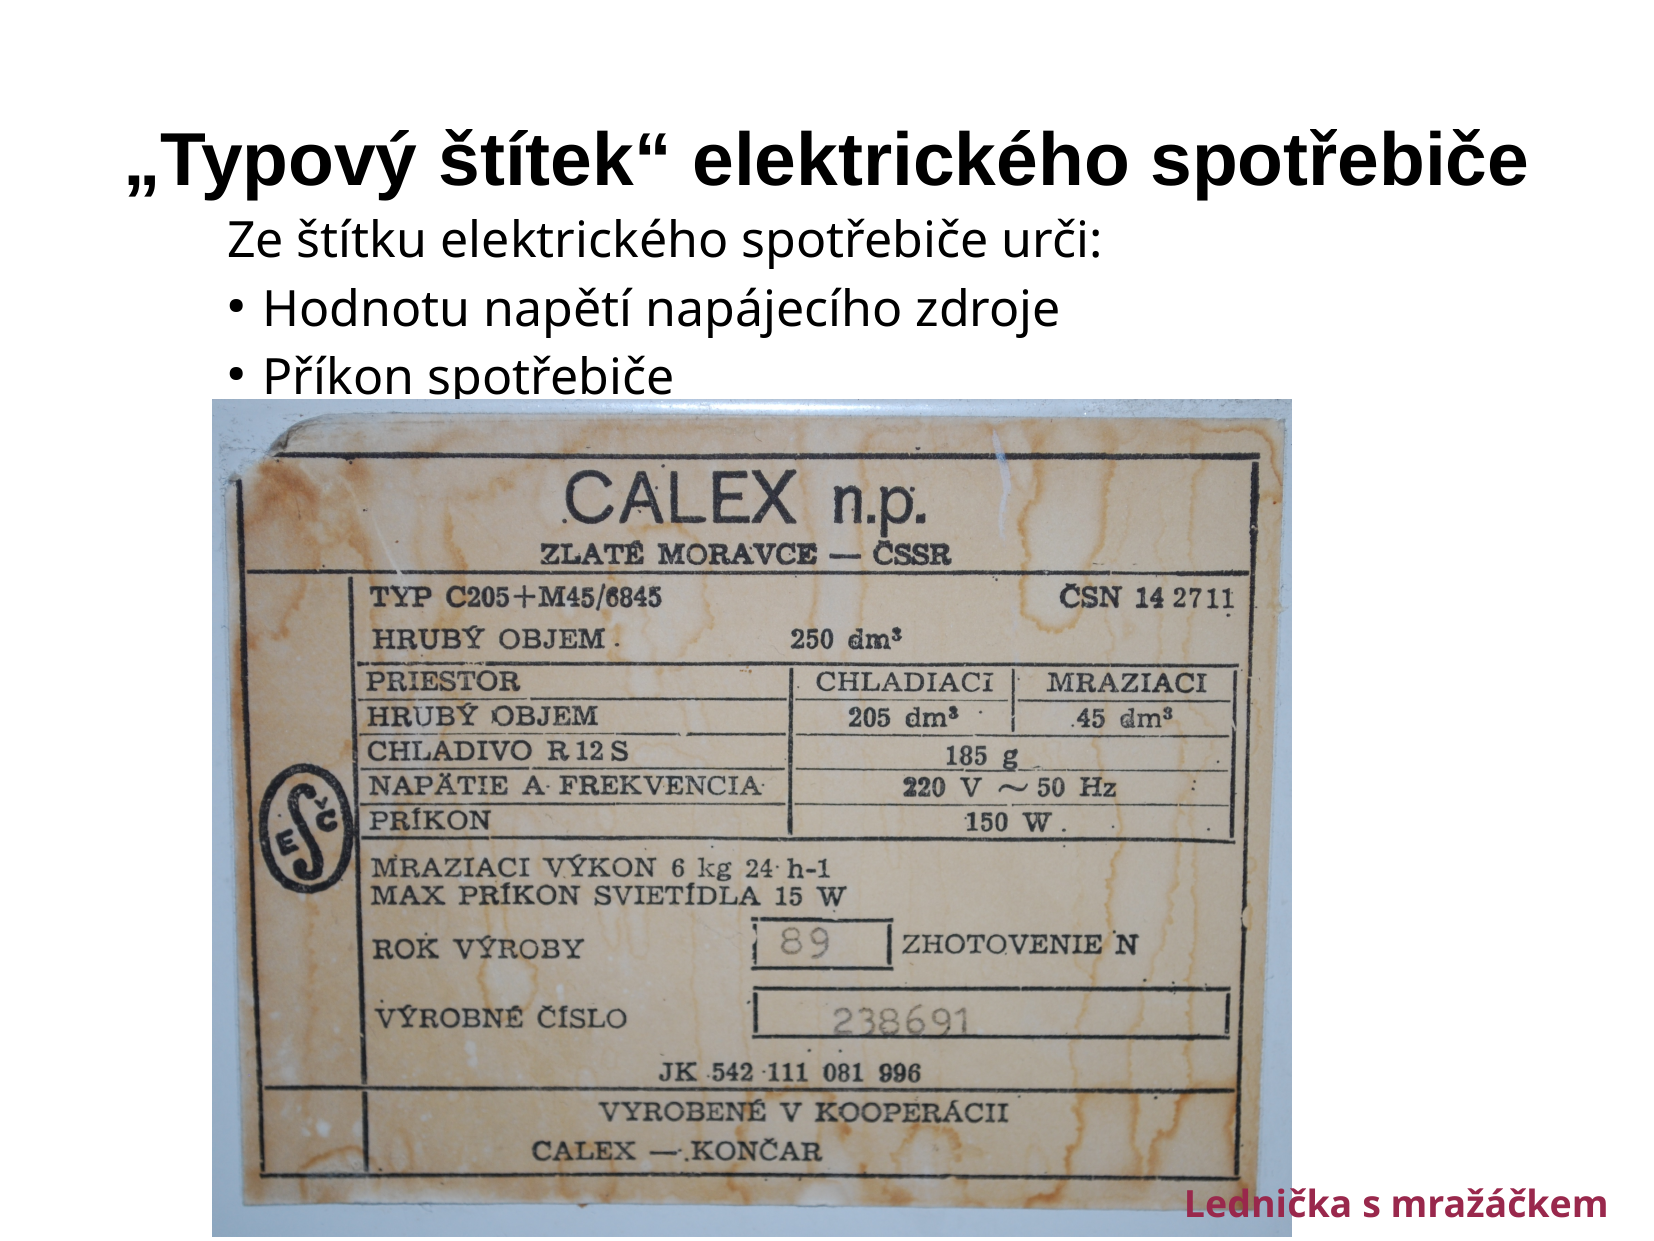

# „Typový štítek“ elektrického spotřebiče
Ze štítku elektrického spotřebiče urči:
Hodnotu napětí napájecího zdroje
Příkon spotřebiče
Lednička s mražáčkem